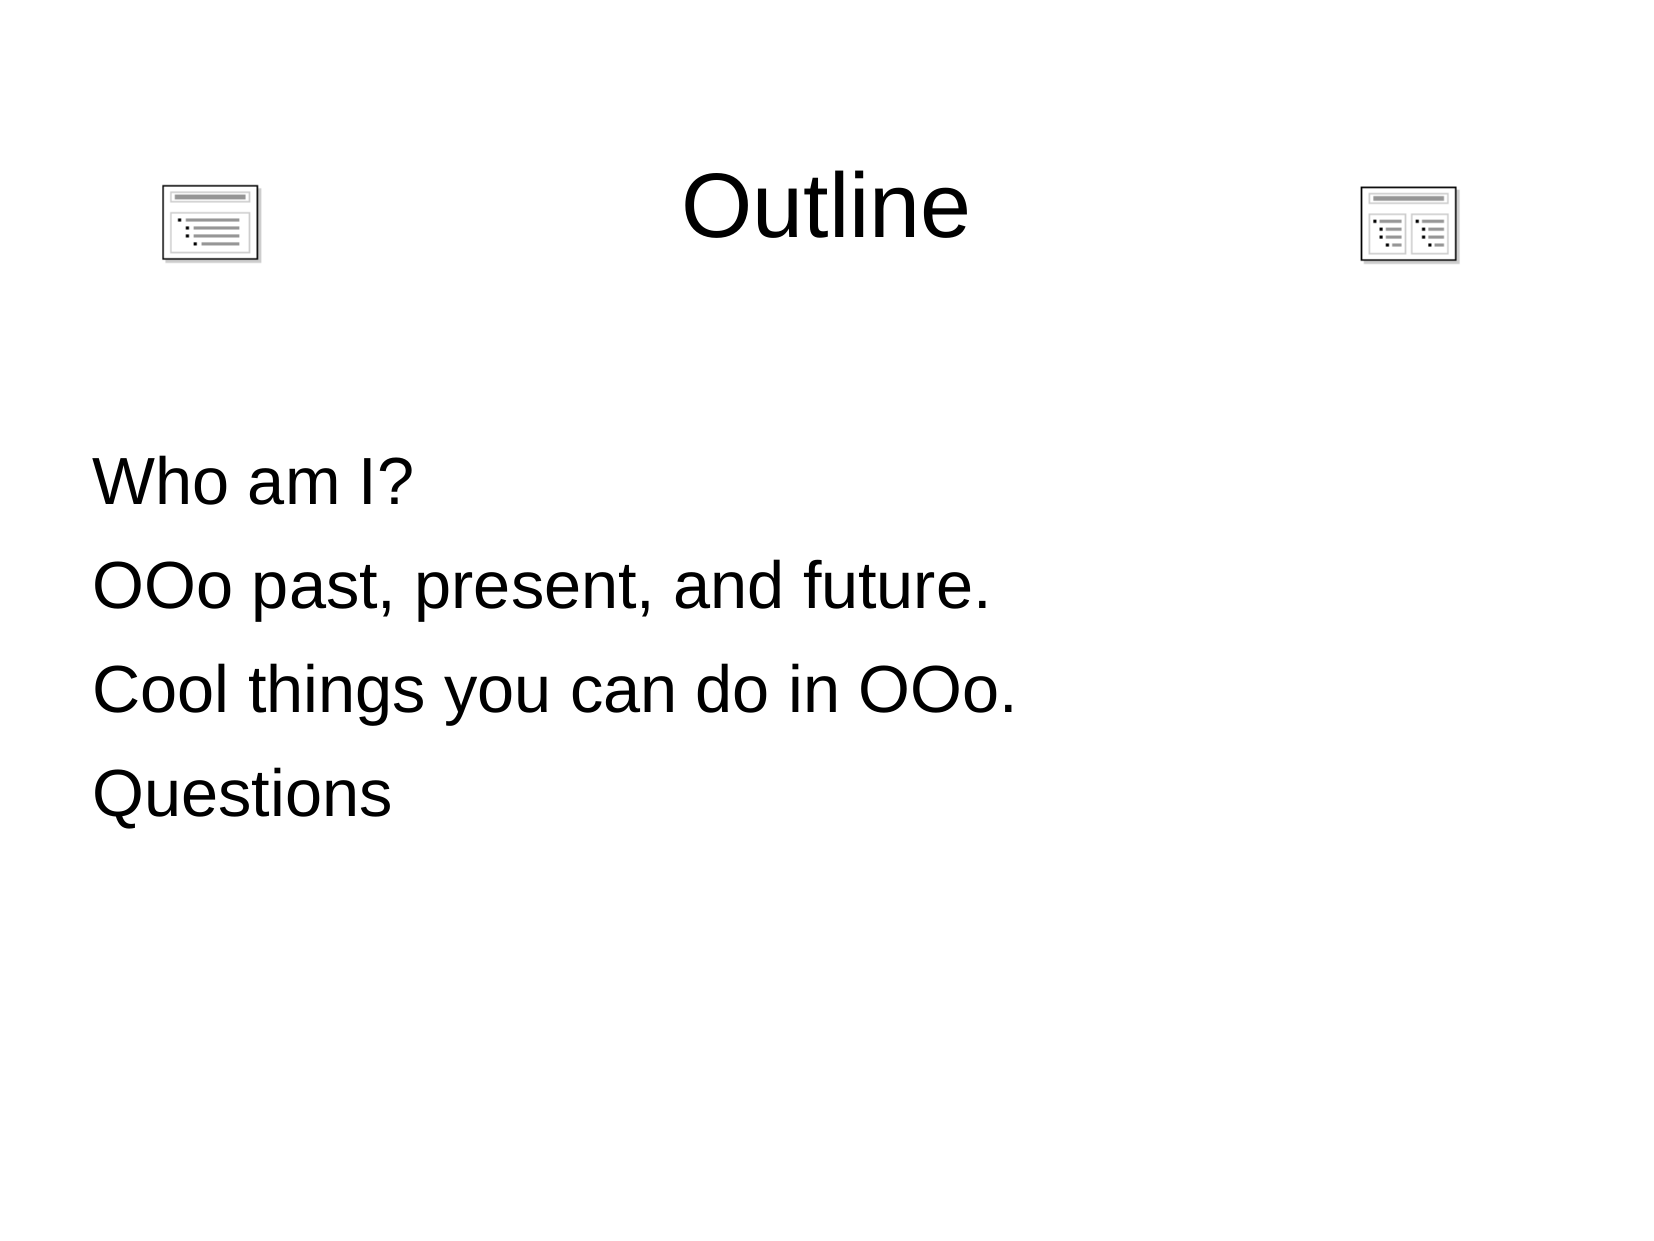

# Outline
Who am I?
OOo past, present, and future.
Cool things you can do in OOo.
Questions